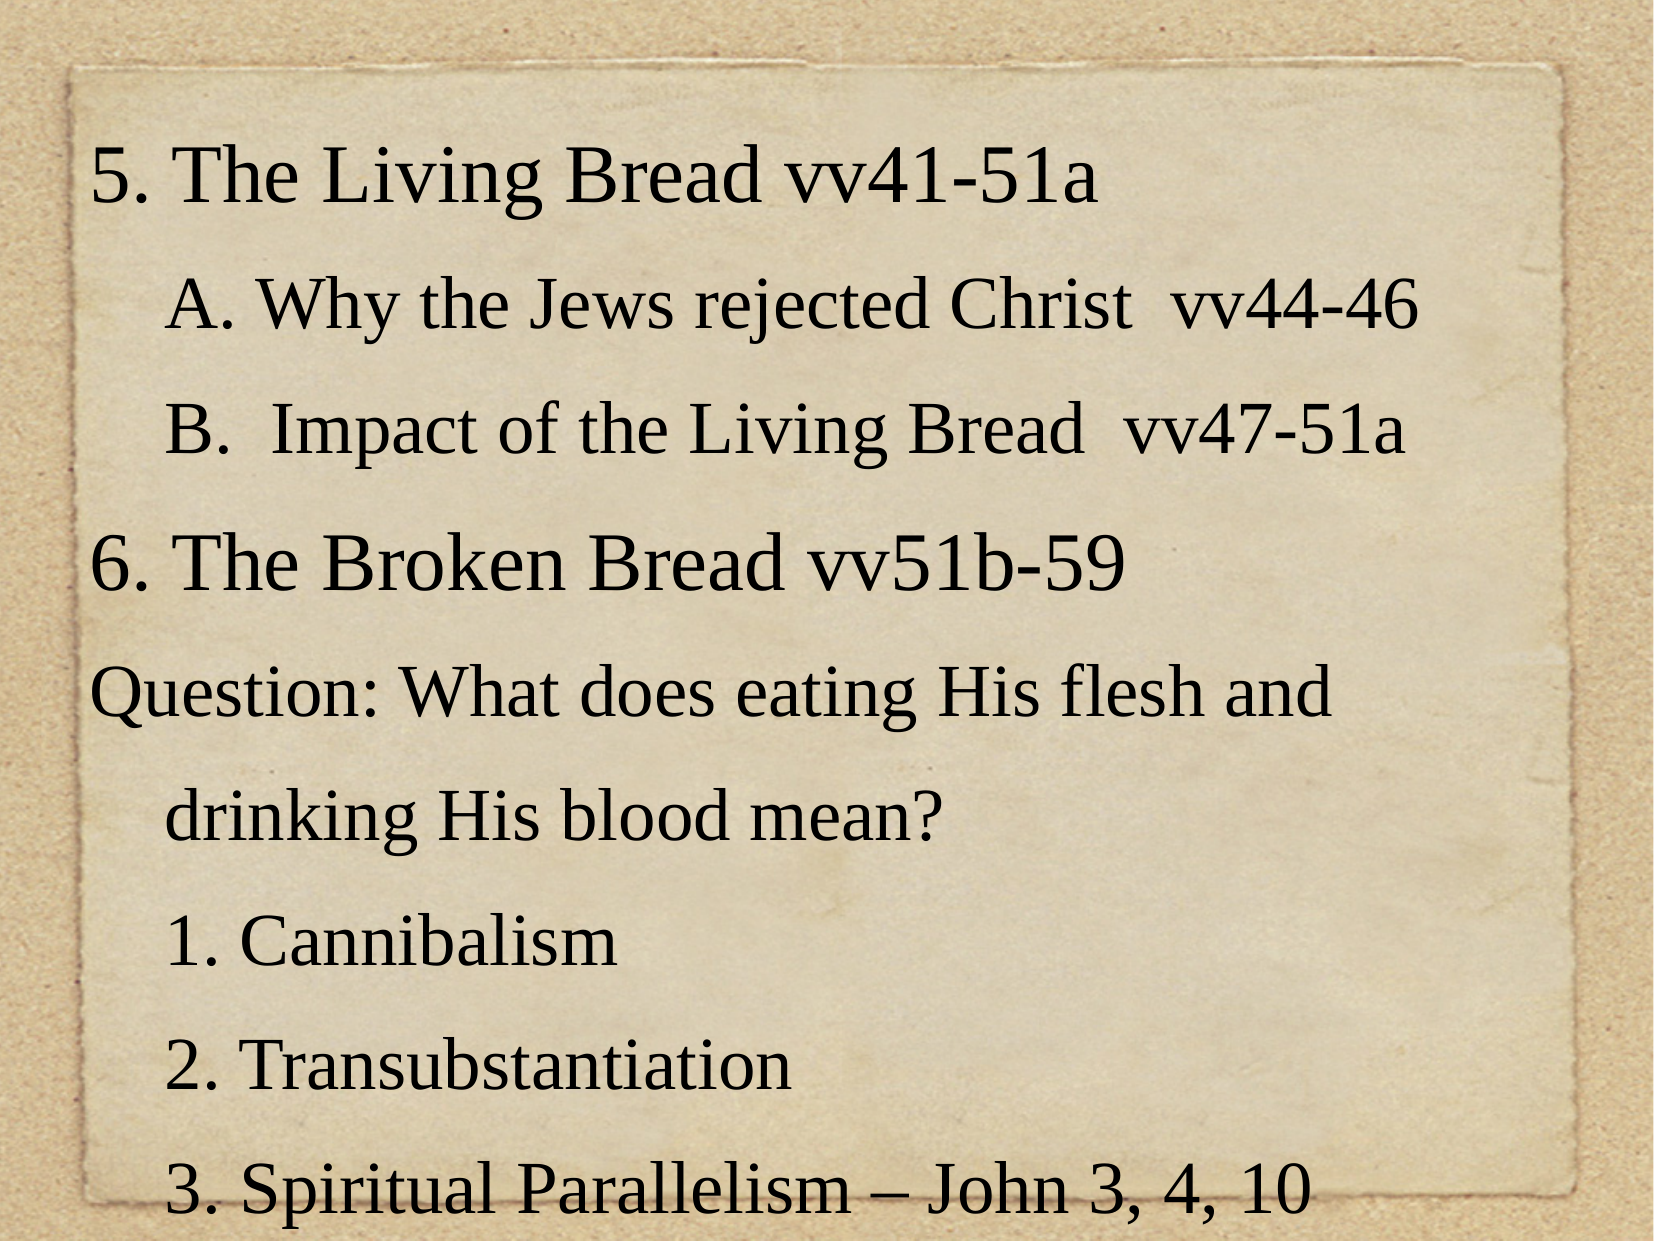

5. The Living Bread vv41-51a
	A. Why the Jews rejected Christ vv44-46
	B. Impact of the Living Bread vv47-51a
6. The Broken Bread vv51b-59
Question: What does eating His flesh and 				drinking His blood mean?
	1. Cannibalism
	2. Transubstantiation
	3. Spiritual Parallelism – John 3, 4, 10